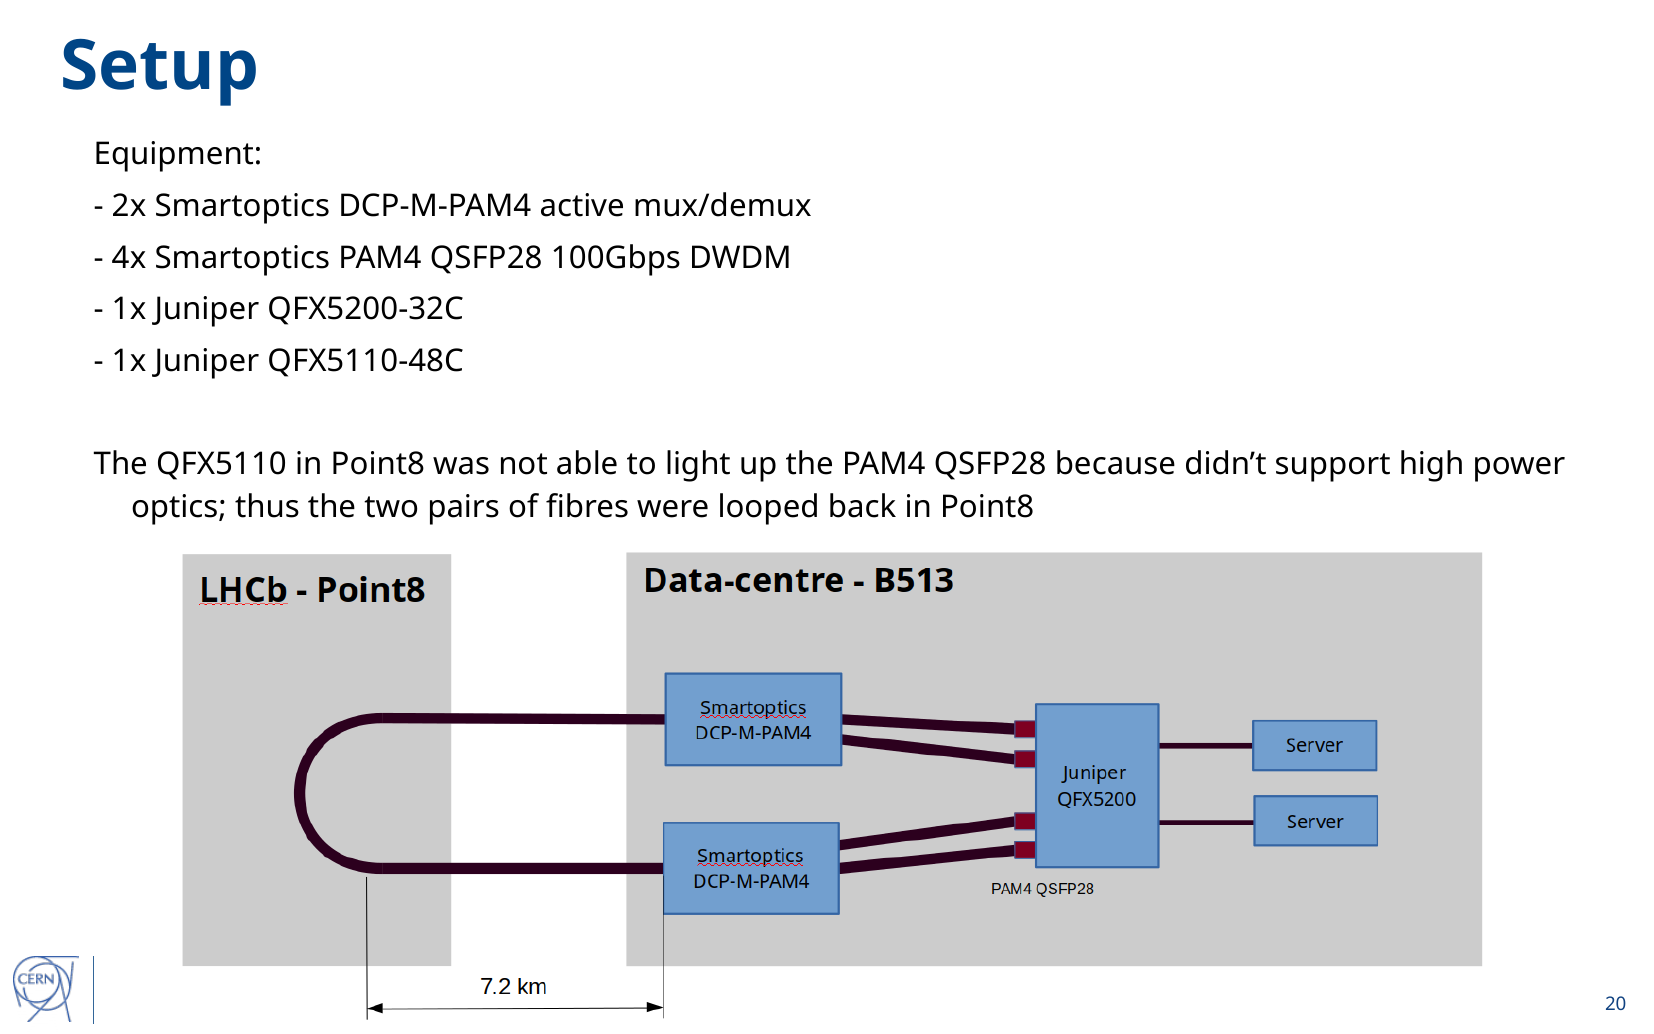

# Setup
Equipment:
- 2x Smartoptics DCP-M-PAM4 active mux/demux
- 4x Smartoptics PAM4 QSFP28 100Gbps DWDM
- 1x Juniper QFX5200-32C
- 1x Juniper QFX5110-48C
The QFX5110 in Point8 was not able to light up the PAM4 QSFP28 because didn’t support high power optics; thus the two pairs of fibres were looped back in Point8